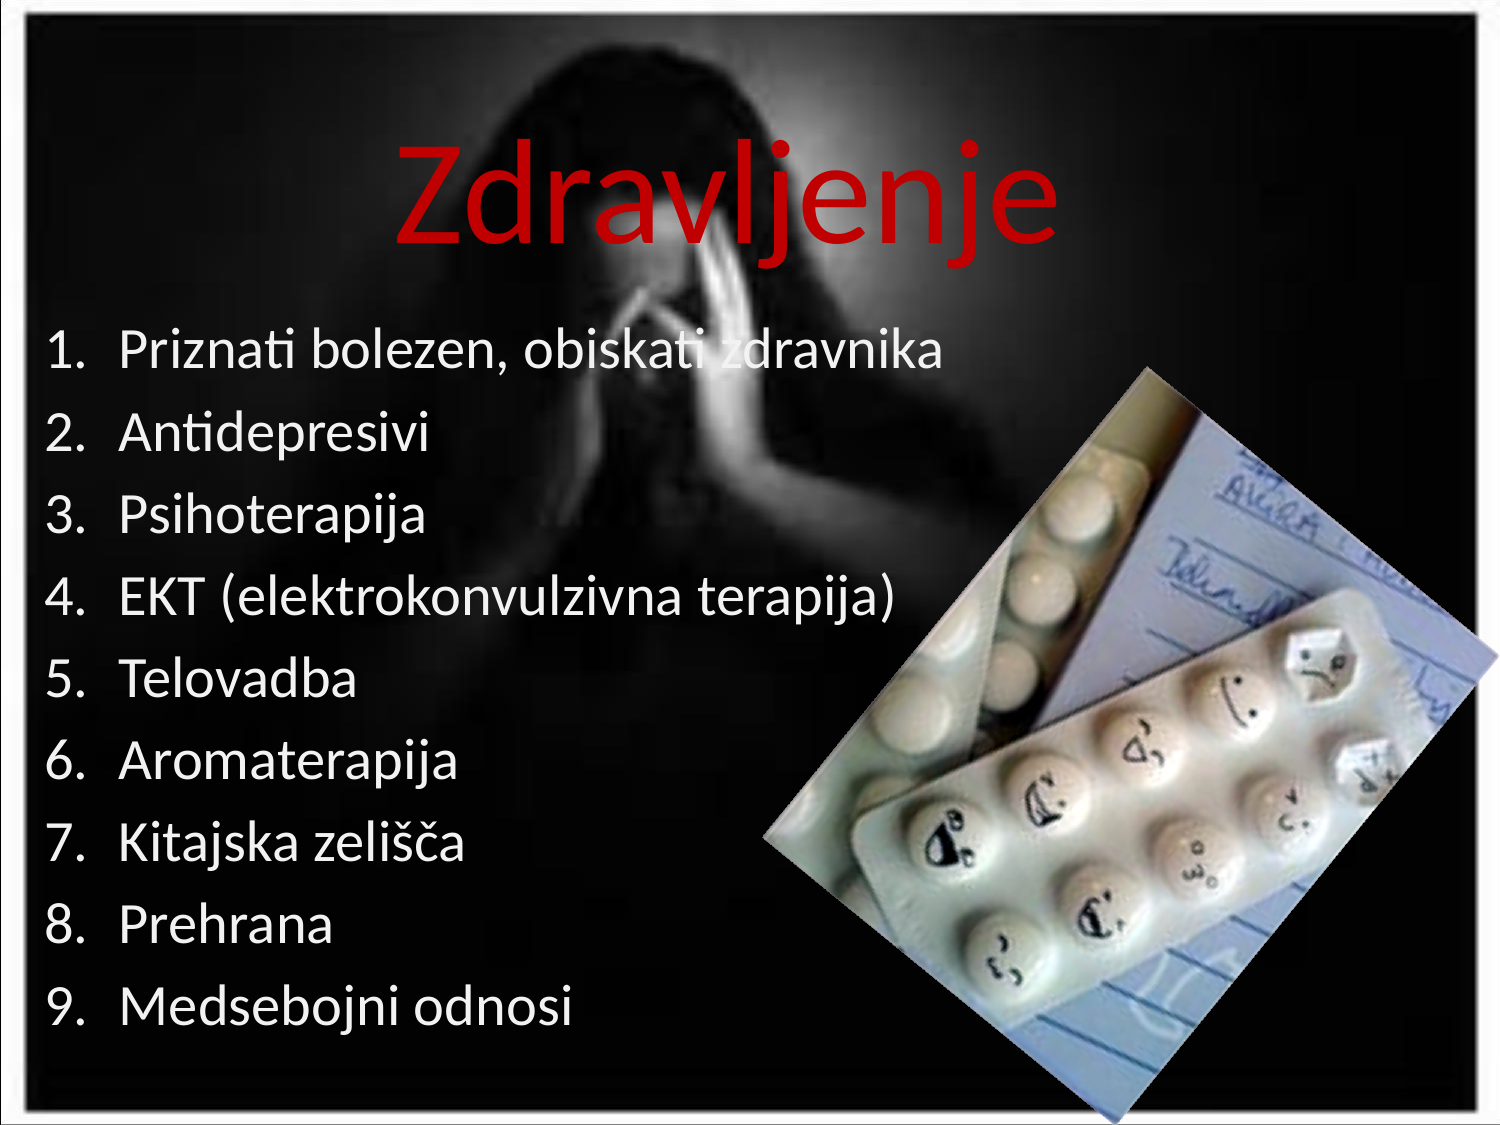

# Zdravljenje
Priznati bolezen, obiskati zdravnika
Antidepresivi
Psihoterapija
EKT (elektrokonvulzivna terapija)
Telovadba
Aromaterapija
Kitajska zelišča
Prehrana
Medsebojni odnosi